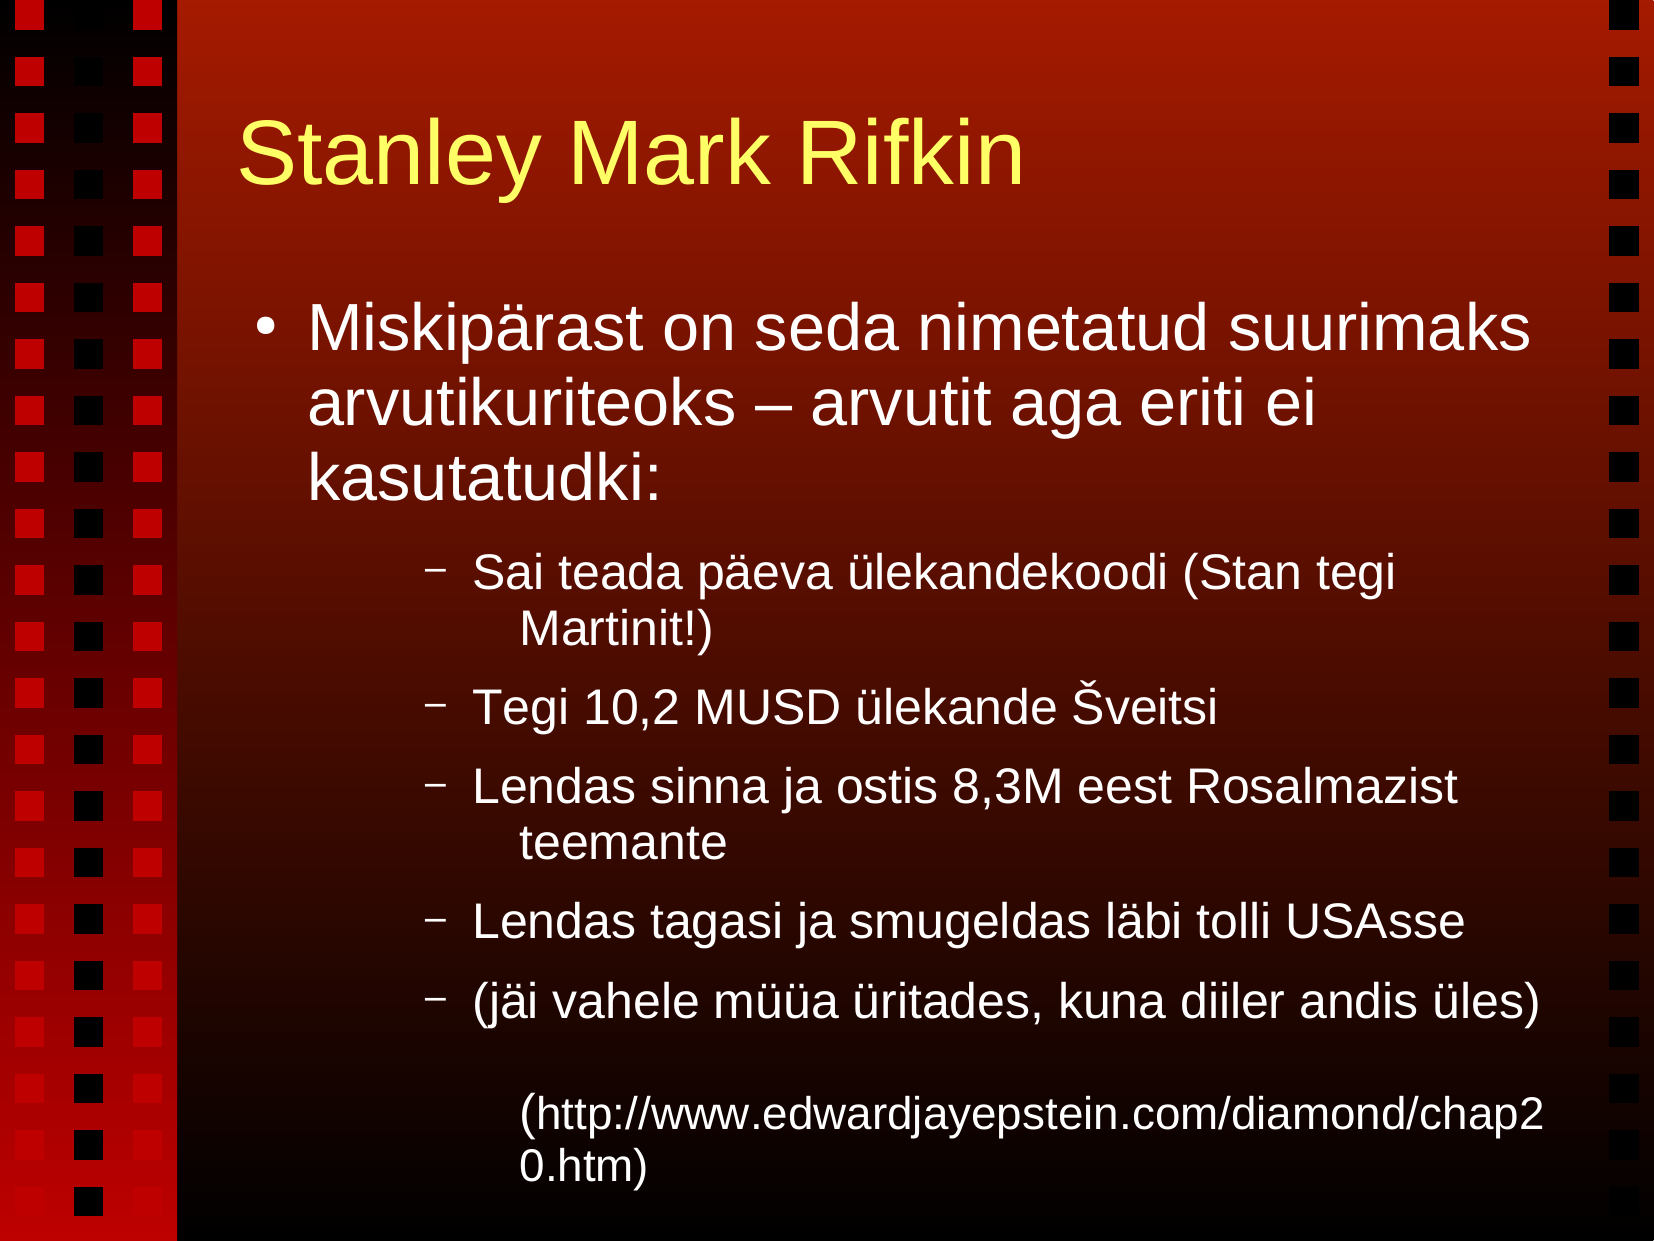

# Stanley Mark Rifkin
Miskipärast on seda nimetatud suurimaks arvutikuriteoks – arvutit aga eriti ei kasutatudki:
Sai teada päeva ülekandekoodi (Stan tegi Martinit!)
Tegi 10,2 MUSD ülekande Šveitsi
Lendas sinna ja ostis 8,3M eest Rosalmazist teemante
Lendas tagasi ja smugeldas läbi tolli USAsse
(jäi vahele müüa üritades, kuna diiler andis üles)
(http://www.edwardjayepstein.com/diamond/chap20.htm)